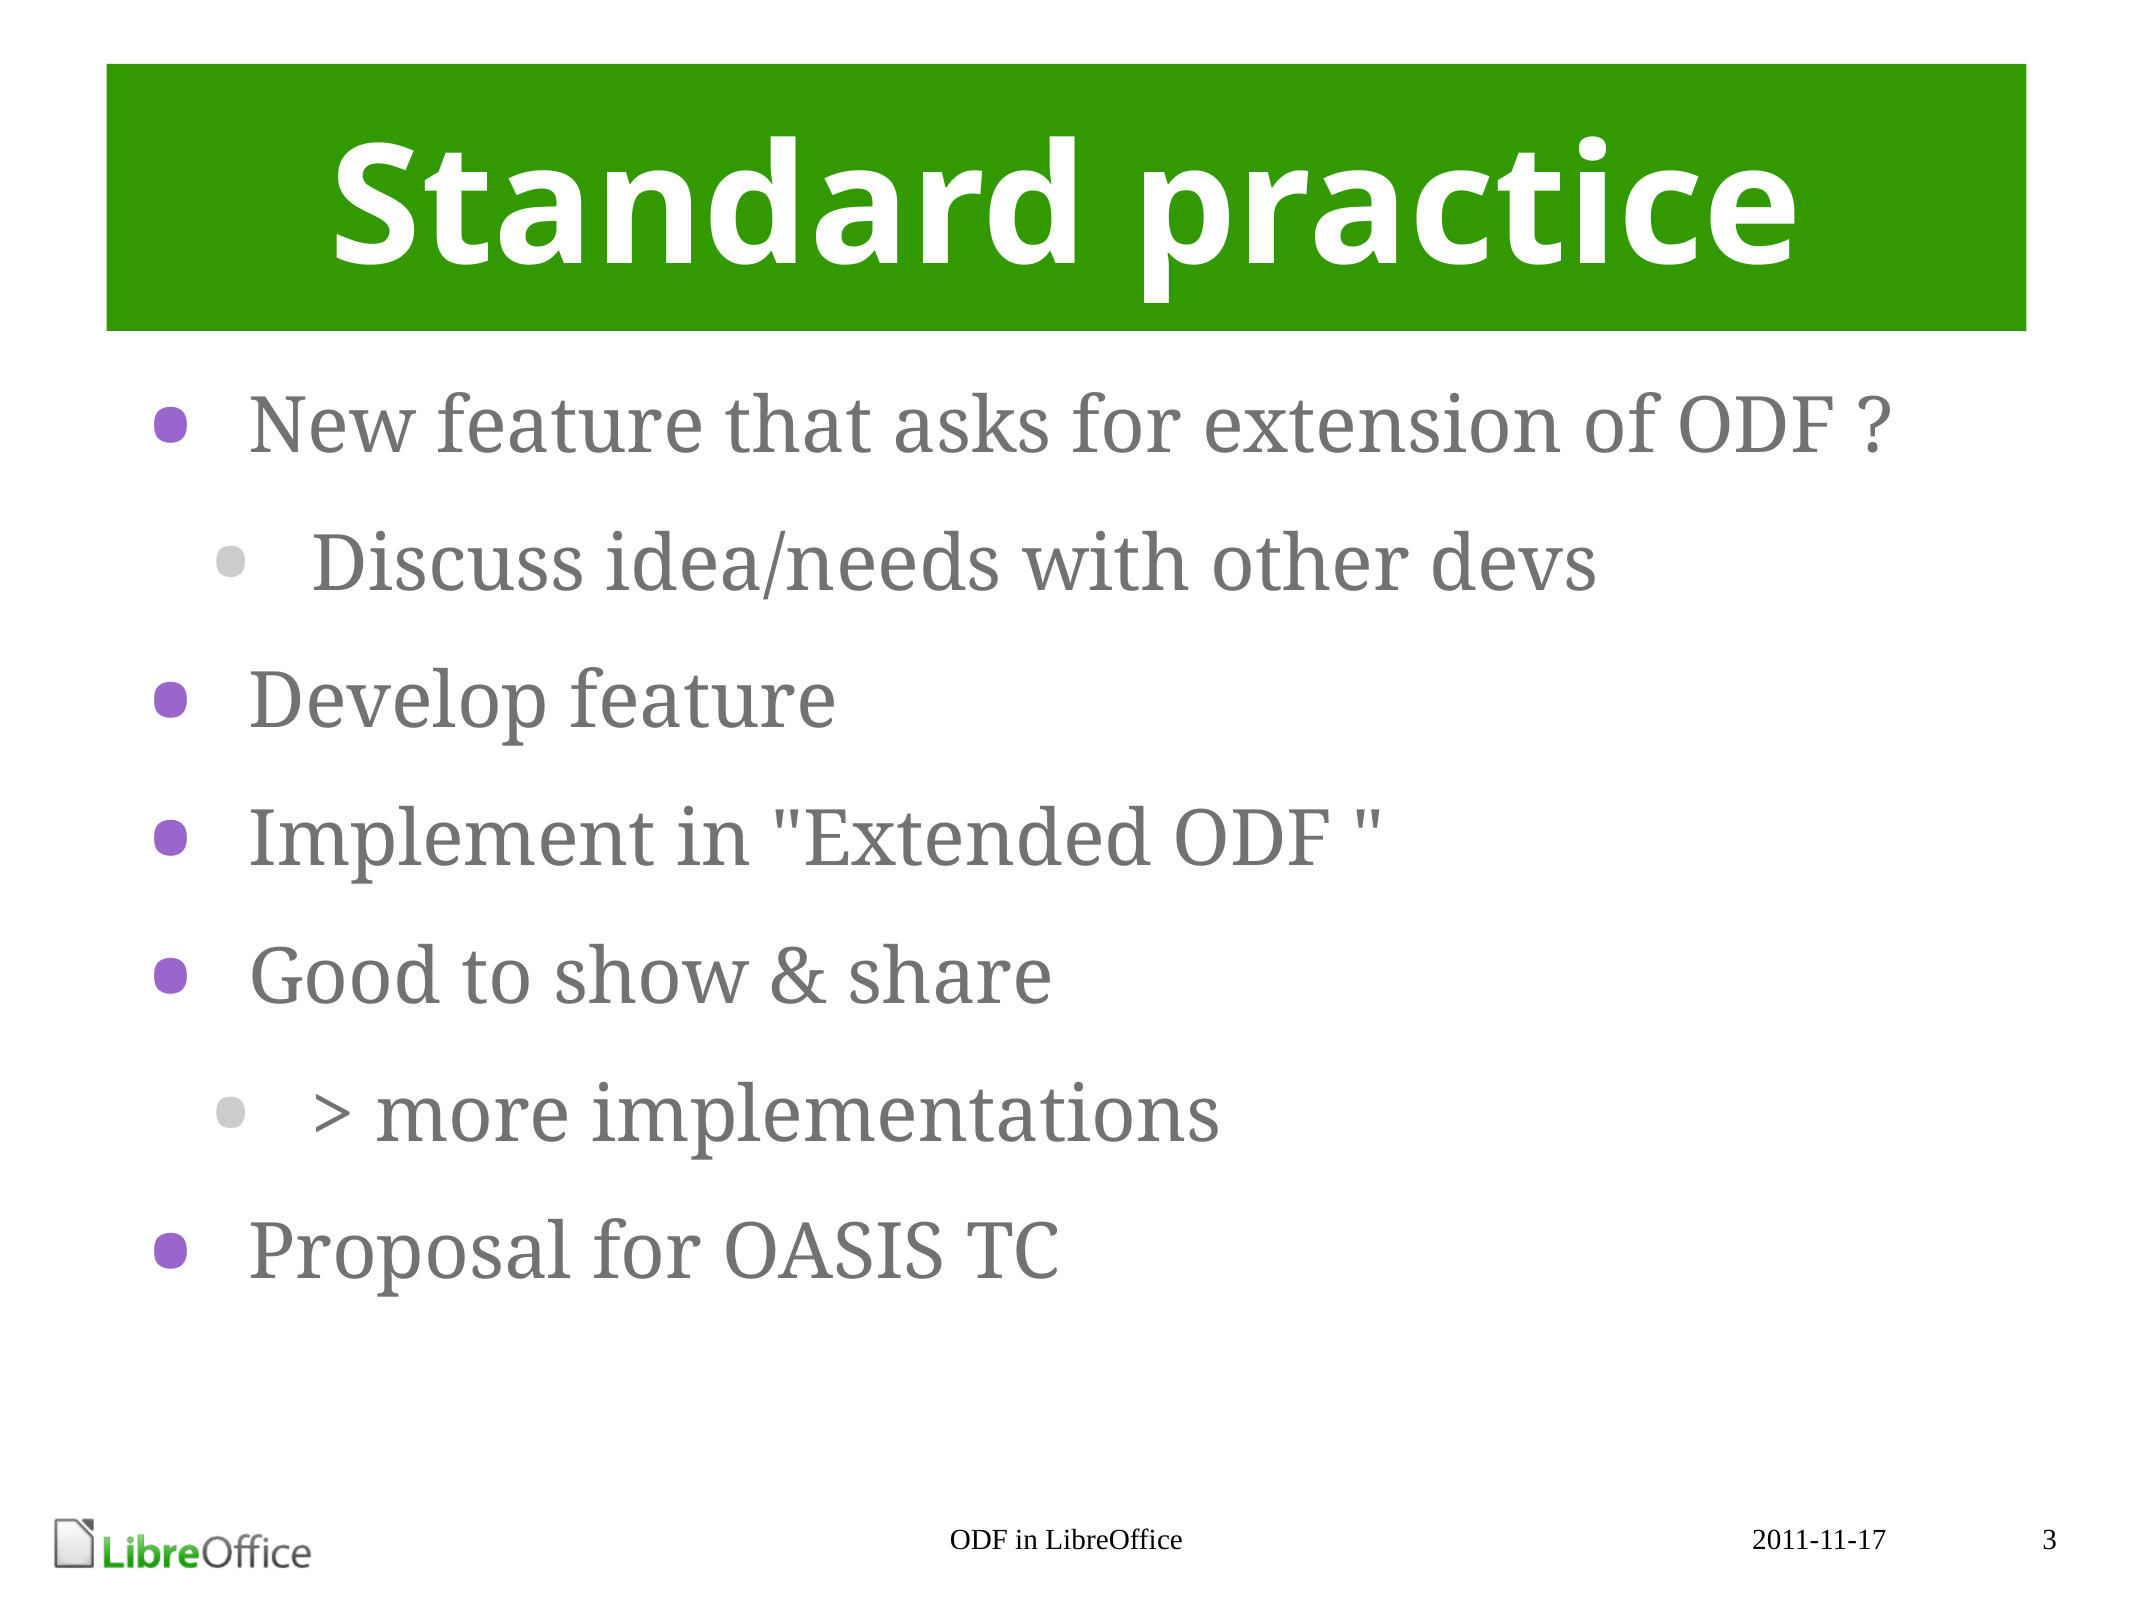

# Standard practice
New feature that asks for extension of ODF ?
Discuss idea/needs with other devs
Develop feature
Implement in "Extended ODF "
Good to show & share
> more implementations
Proposal for OASIS TC